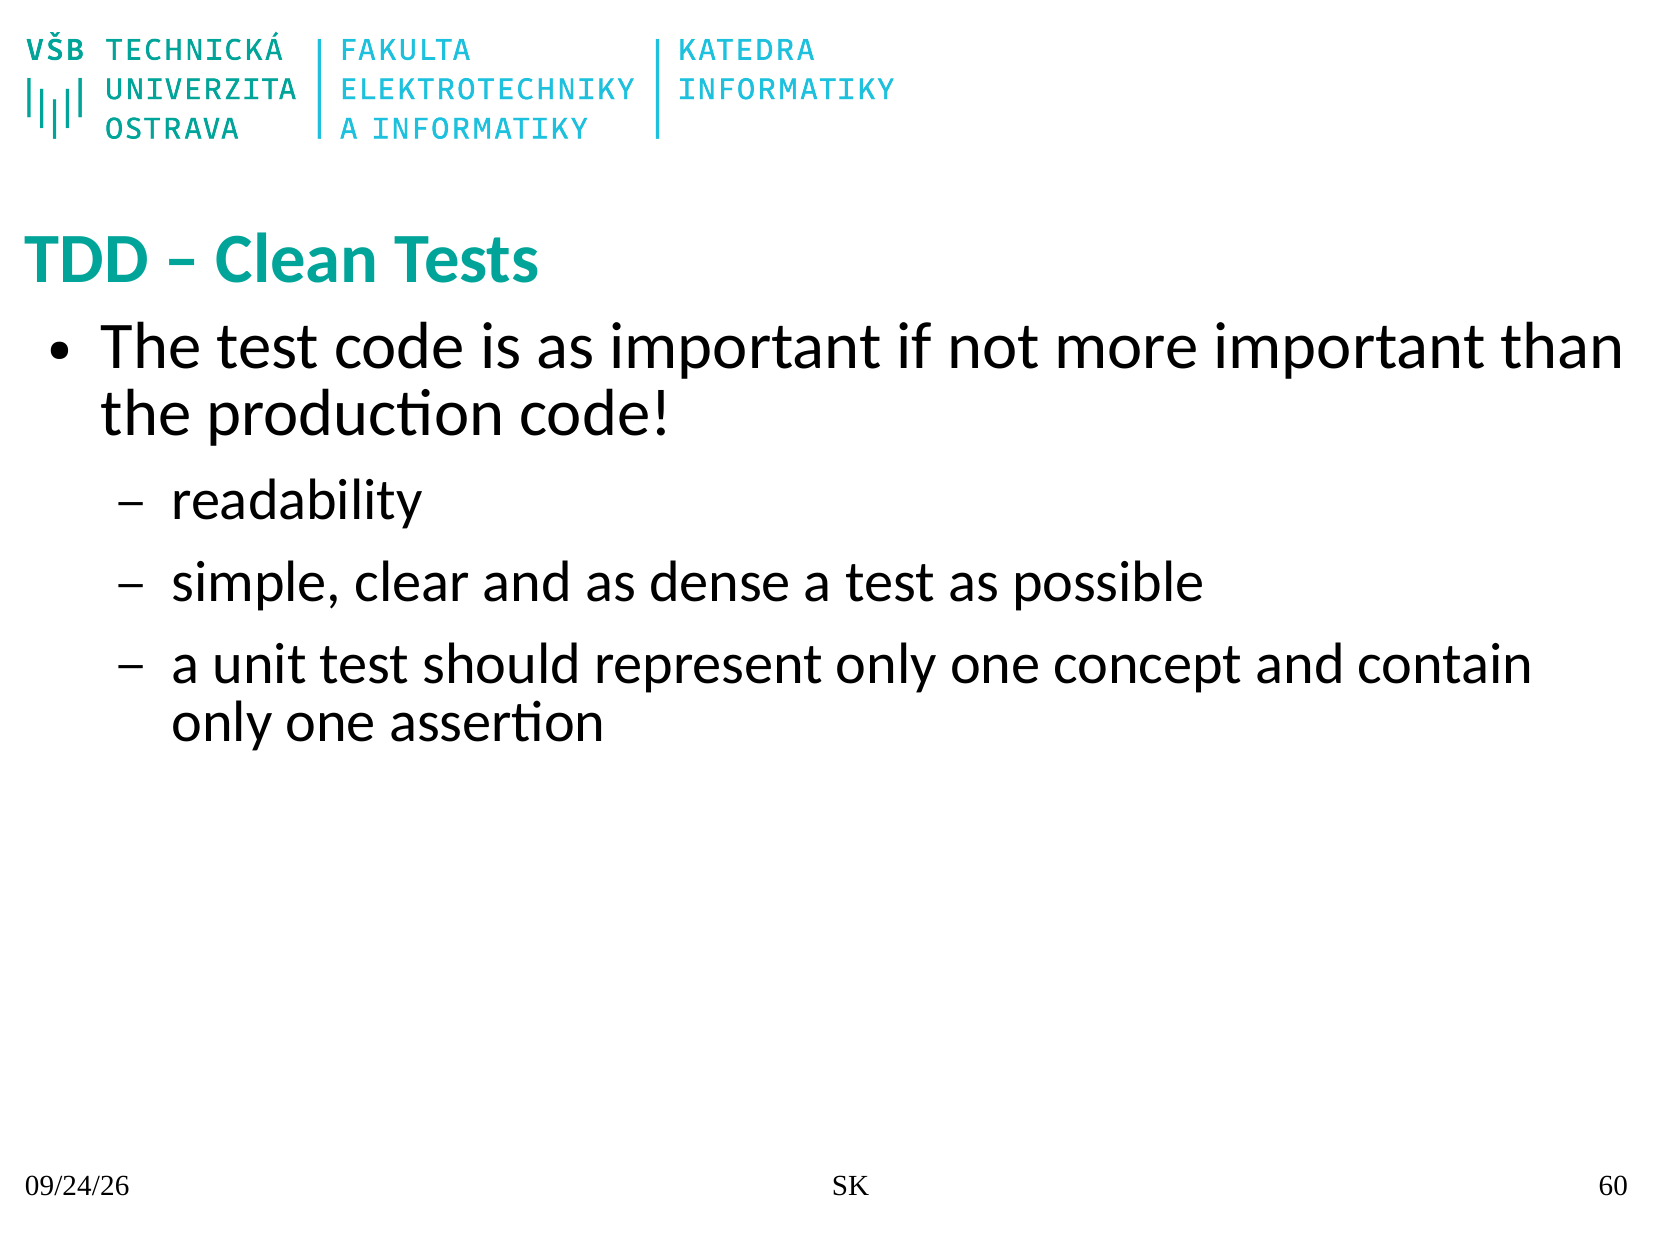

# TDD – Clean Tests
The test code is as important if not more important than the production code!
readability
simple, clear and as dense a test as possible
a unit test should represent only one concept and contain only one assertion
SK
60